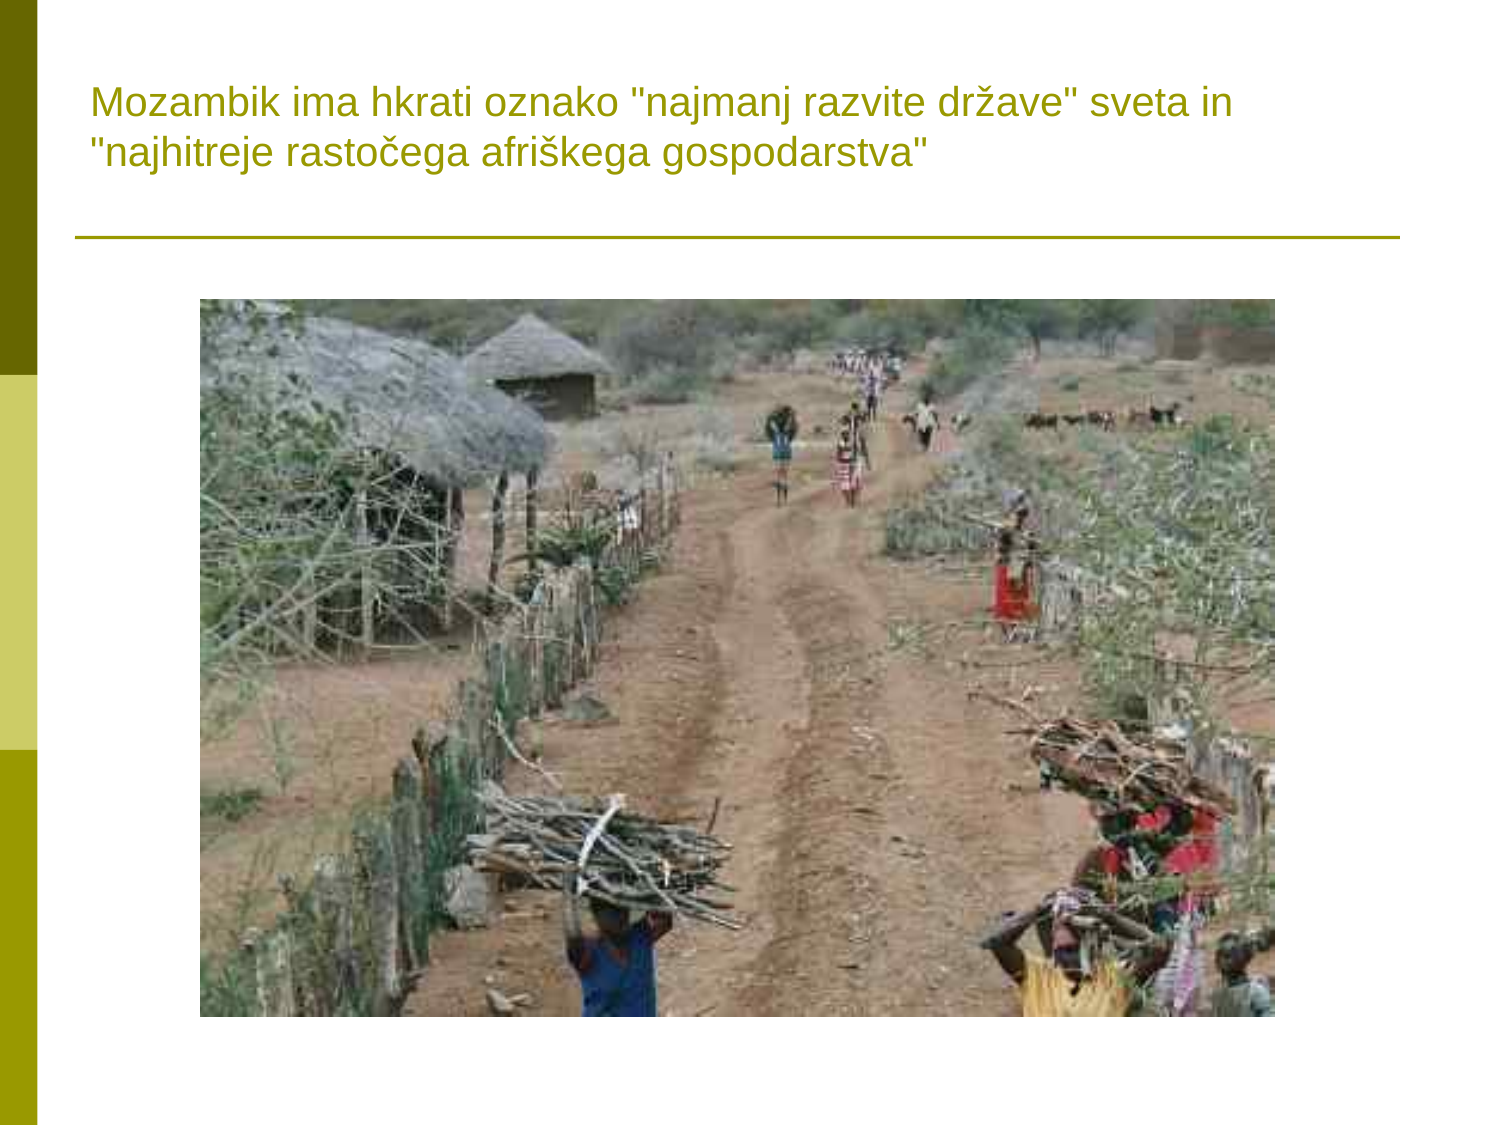

# Mozambik ima hkrati oznako "najmanj razvite države" sveta in "najhitreje rastočega afriškega gospodarstva"